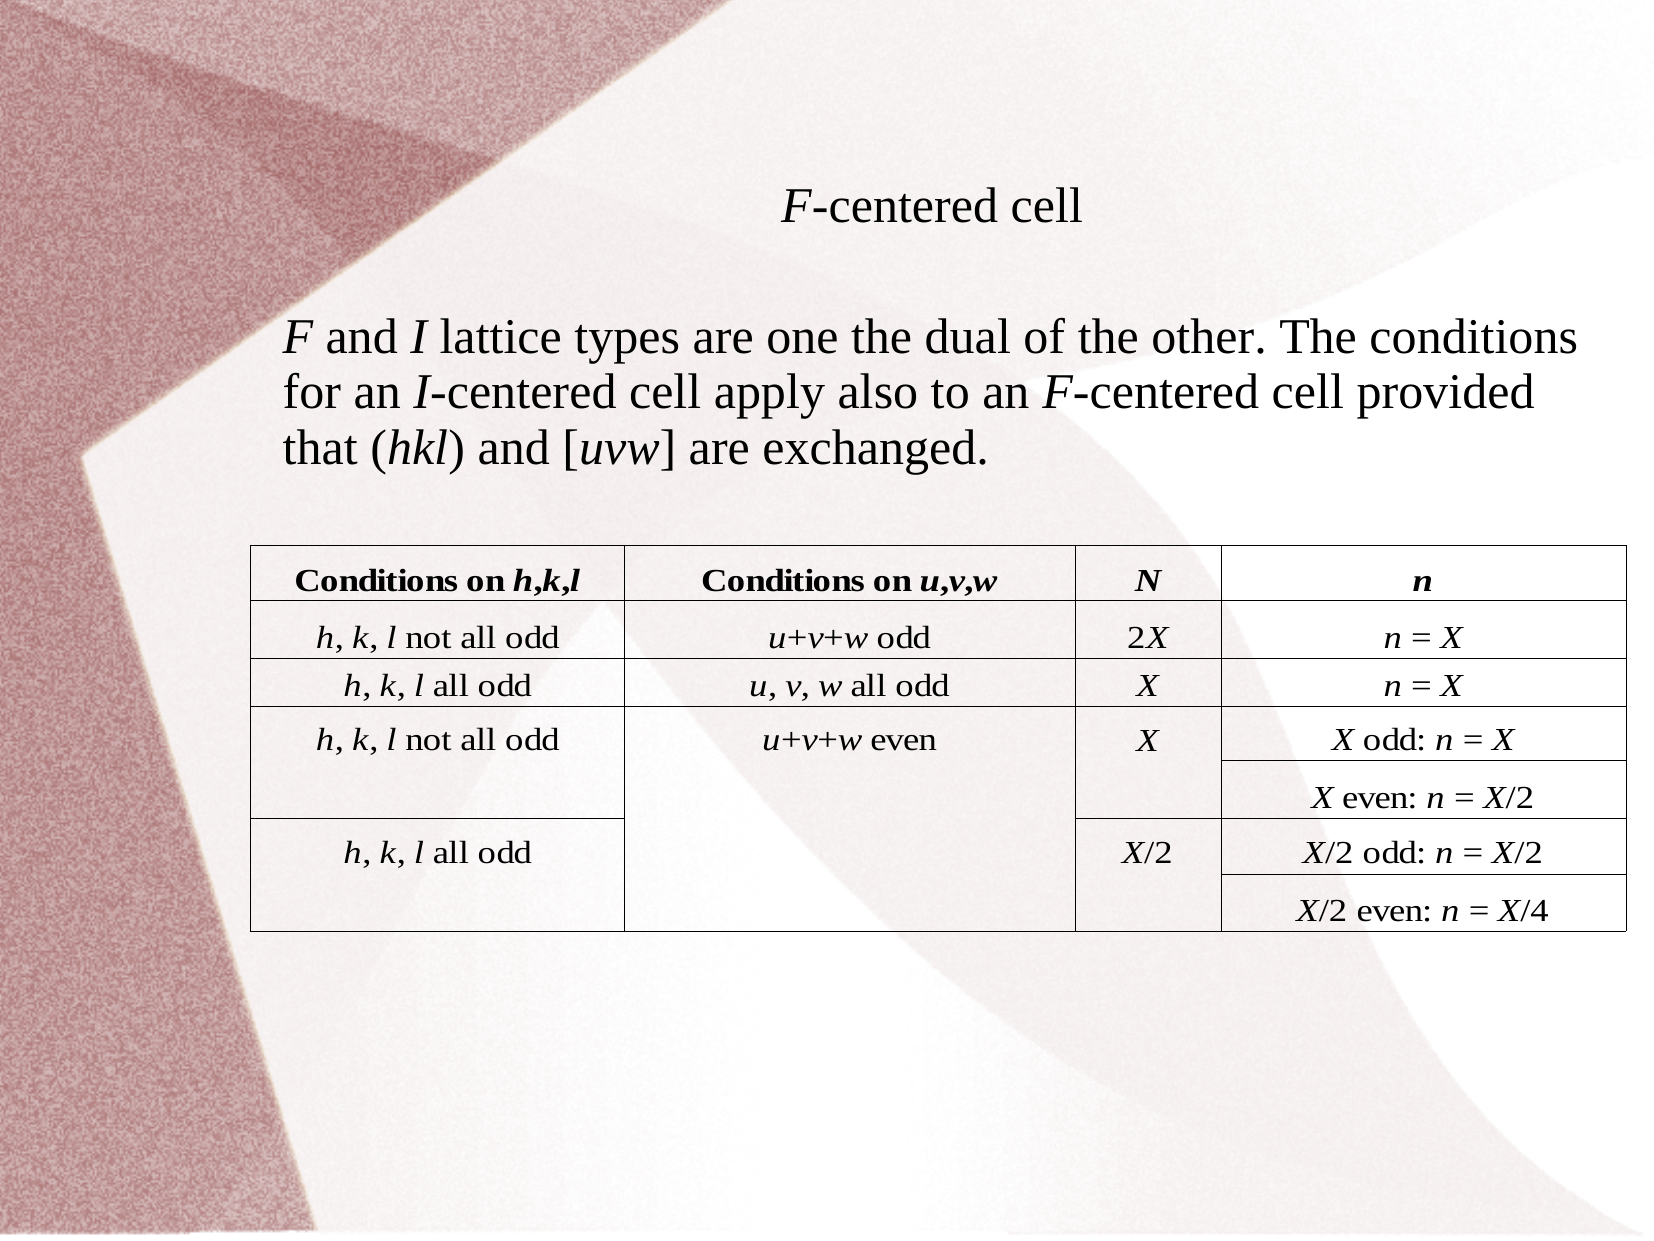

F-centered cell
F and I lattice types are one the dual of the other. The conditions for an I-centered cell apply also to an F-centered cell provided that (hkl) and [uvw] are exchanged.